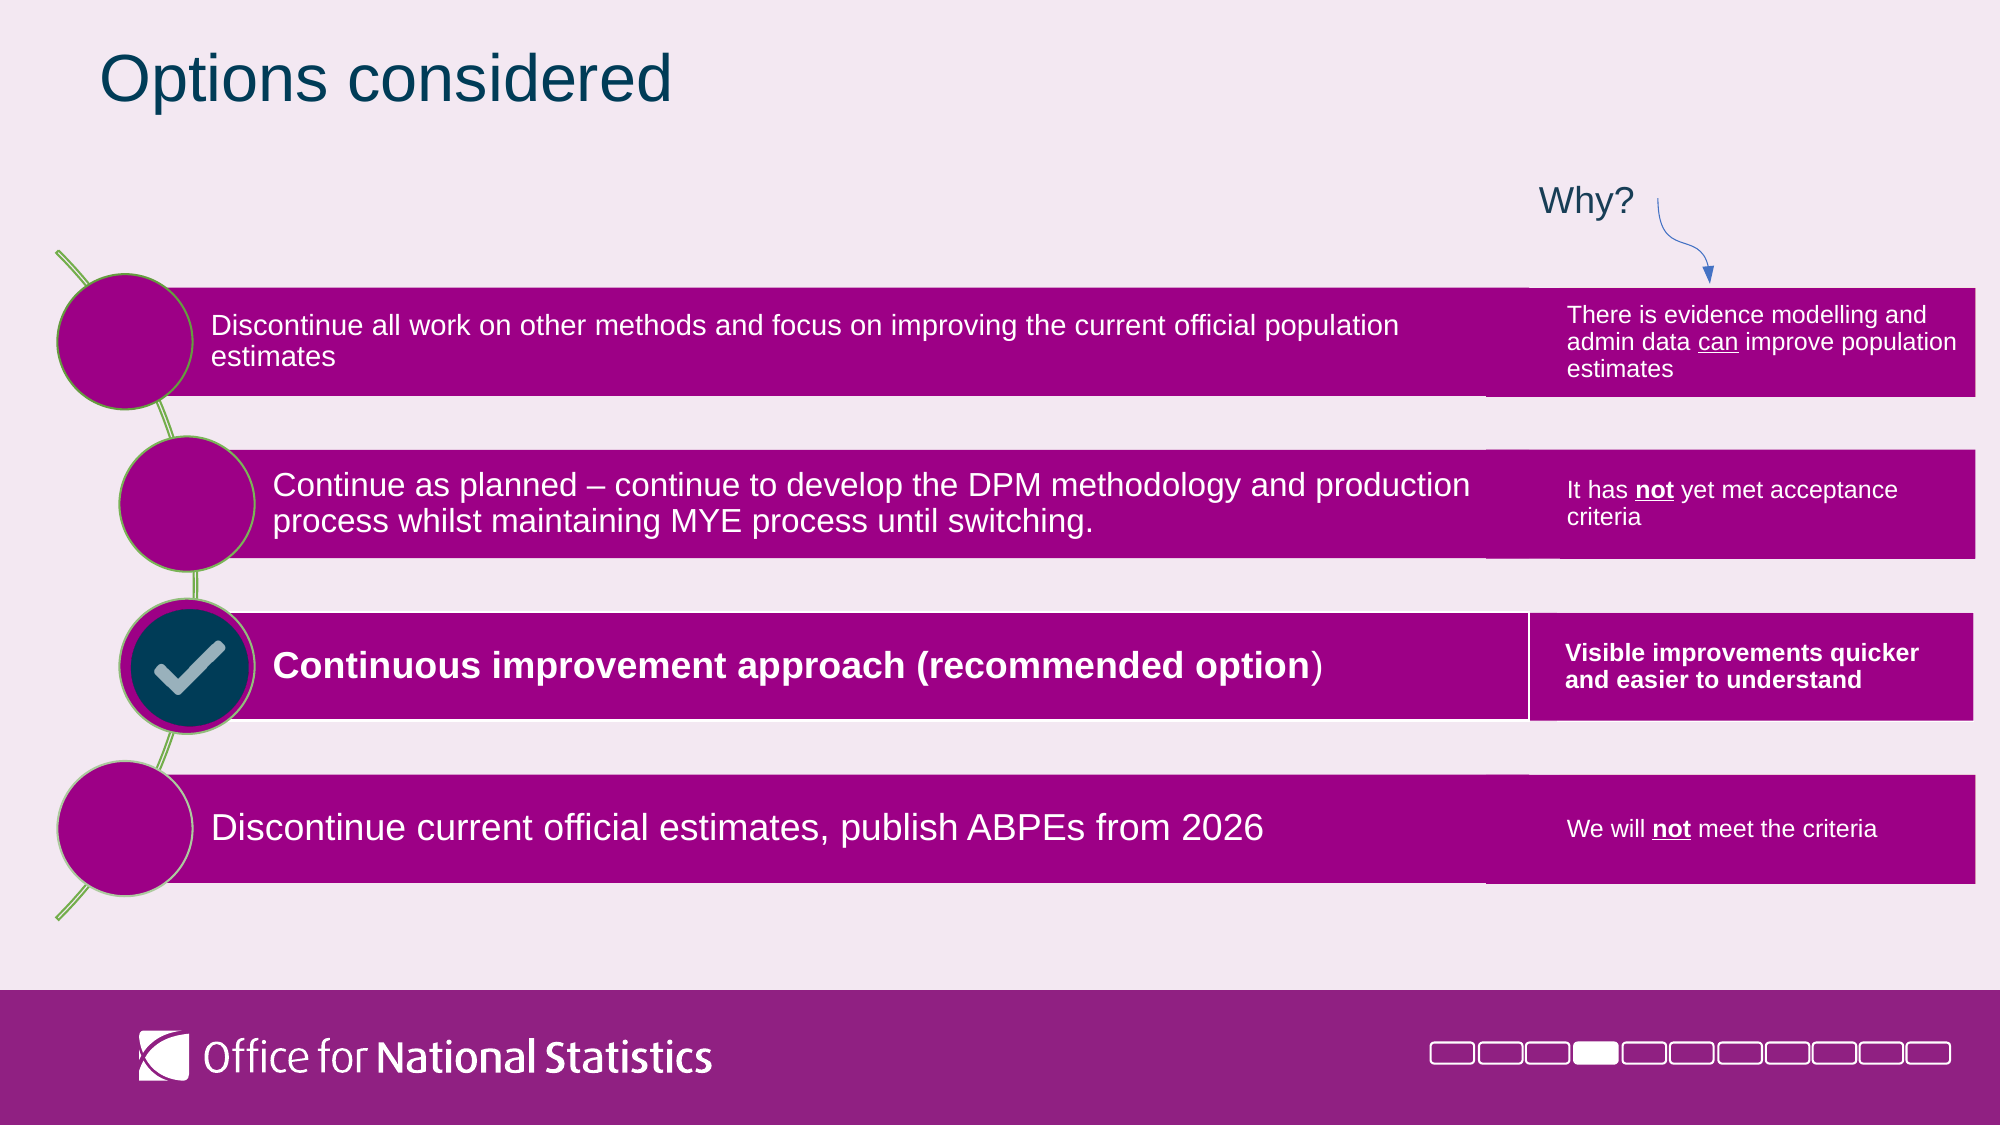

# Options considered
Discontinue all work on other methods and focus on improving the current official population estimates
Continue as planned – continue to develop the DPM methodology and production process whilst maintaining MYE process until switching.
Continuous improvement approach (recommended option)
Discontinue current official estimates, publish ABPEs from 2026
Why?
There is evidence modelling and admin data can improve population estimates
It has not yet met acceptance criteria
Visible improvements quicker and easier to understand
We will not meet the criteria